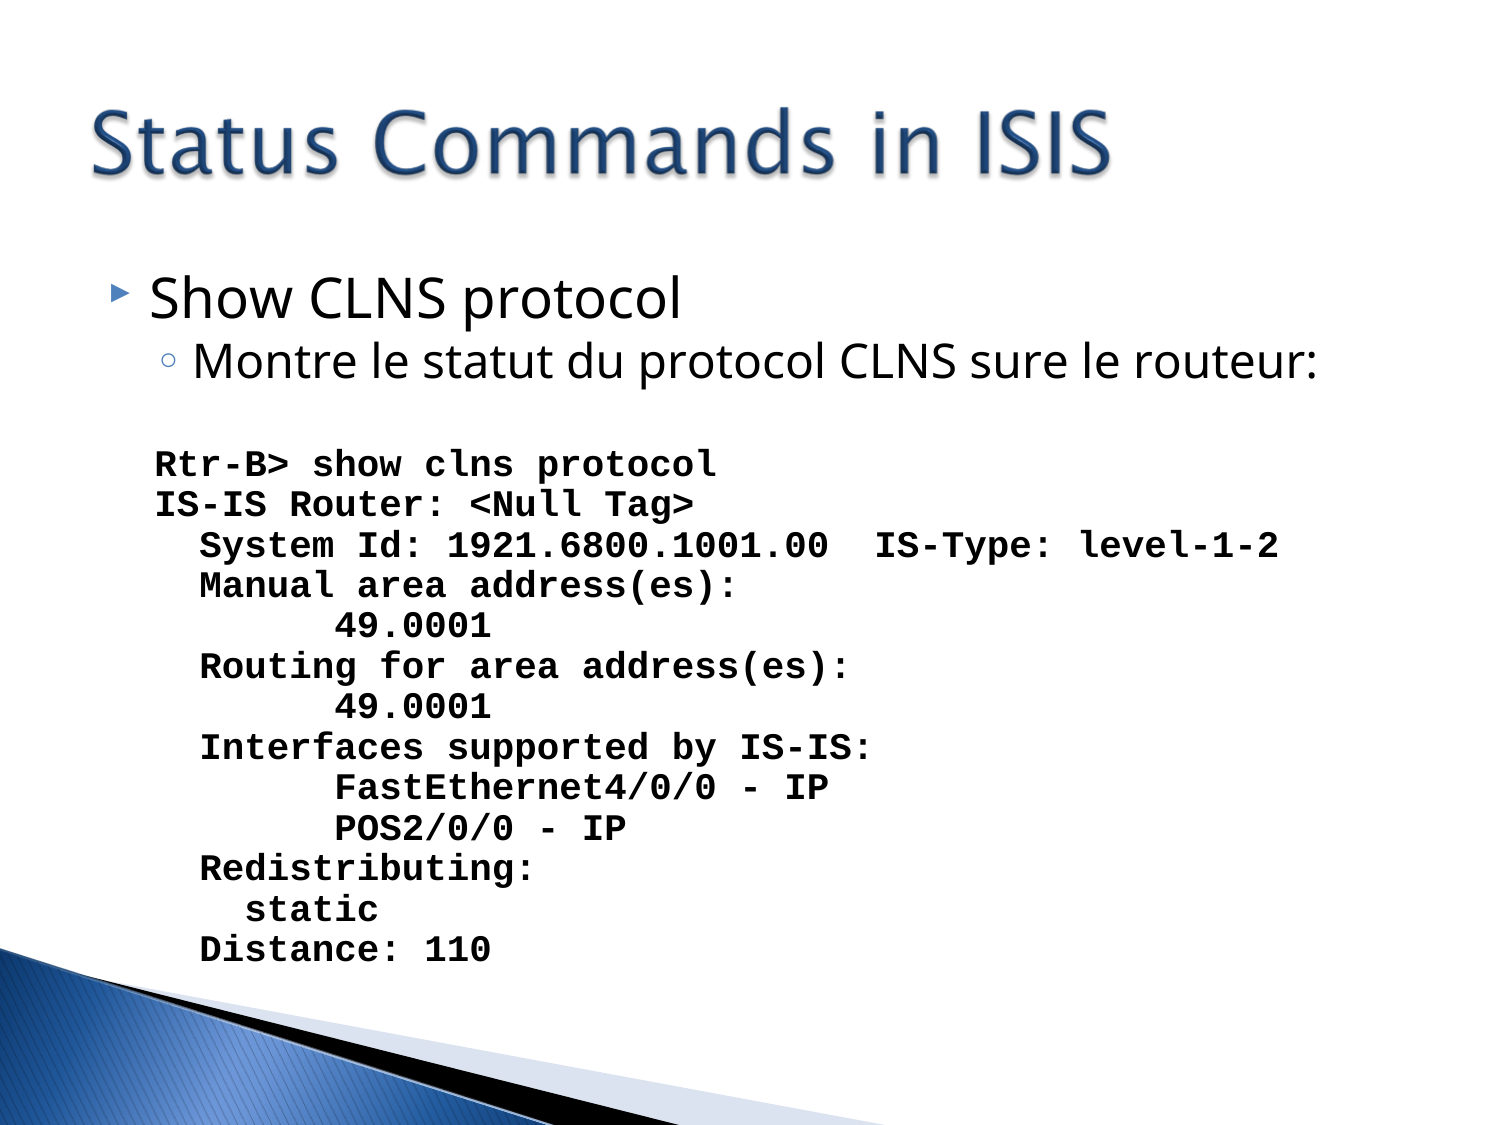

# Show CLNS protocol
Montre le statut du protocol CLNS sure le routeur:
Rtr-B> show clns protocol
IS-IS Router: <Null Tag>
 System Id: 1921.6800.1001.00 IS-Type: level-1-2
 Manual area address(es):
 49.0001
 Routing for area address(es):
 49.0001
 Interfaces supported by IS-IS:
 FastEthernet4/0/0 - IP
 POS2/0/0 - IP
 Redistributing:
 static
 Distance: 110